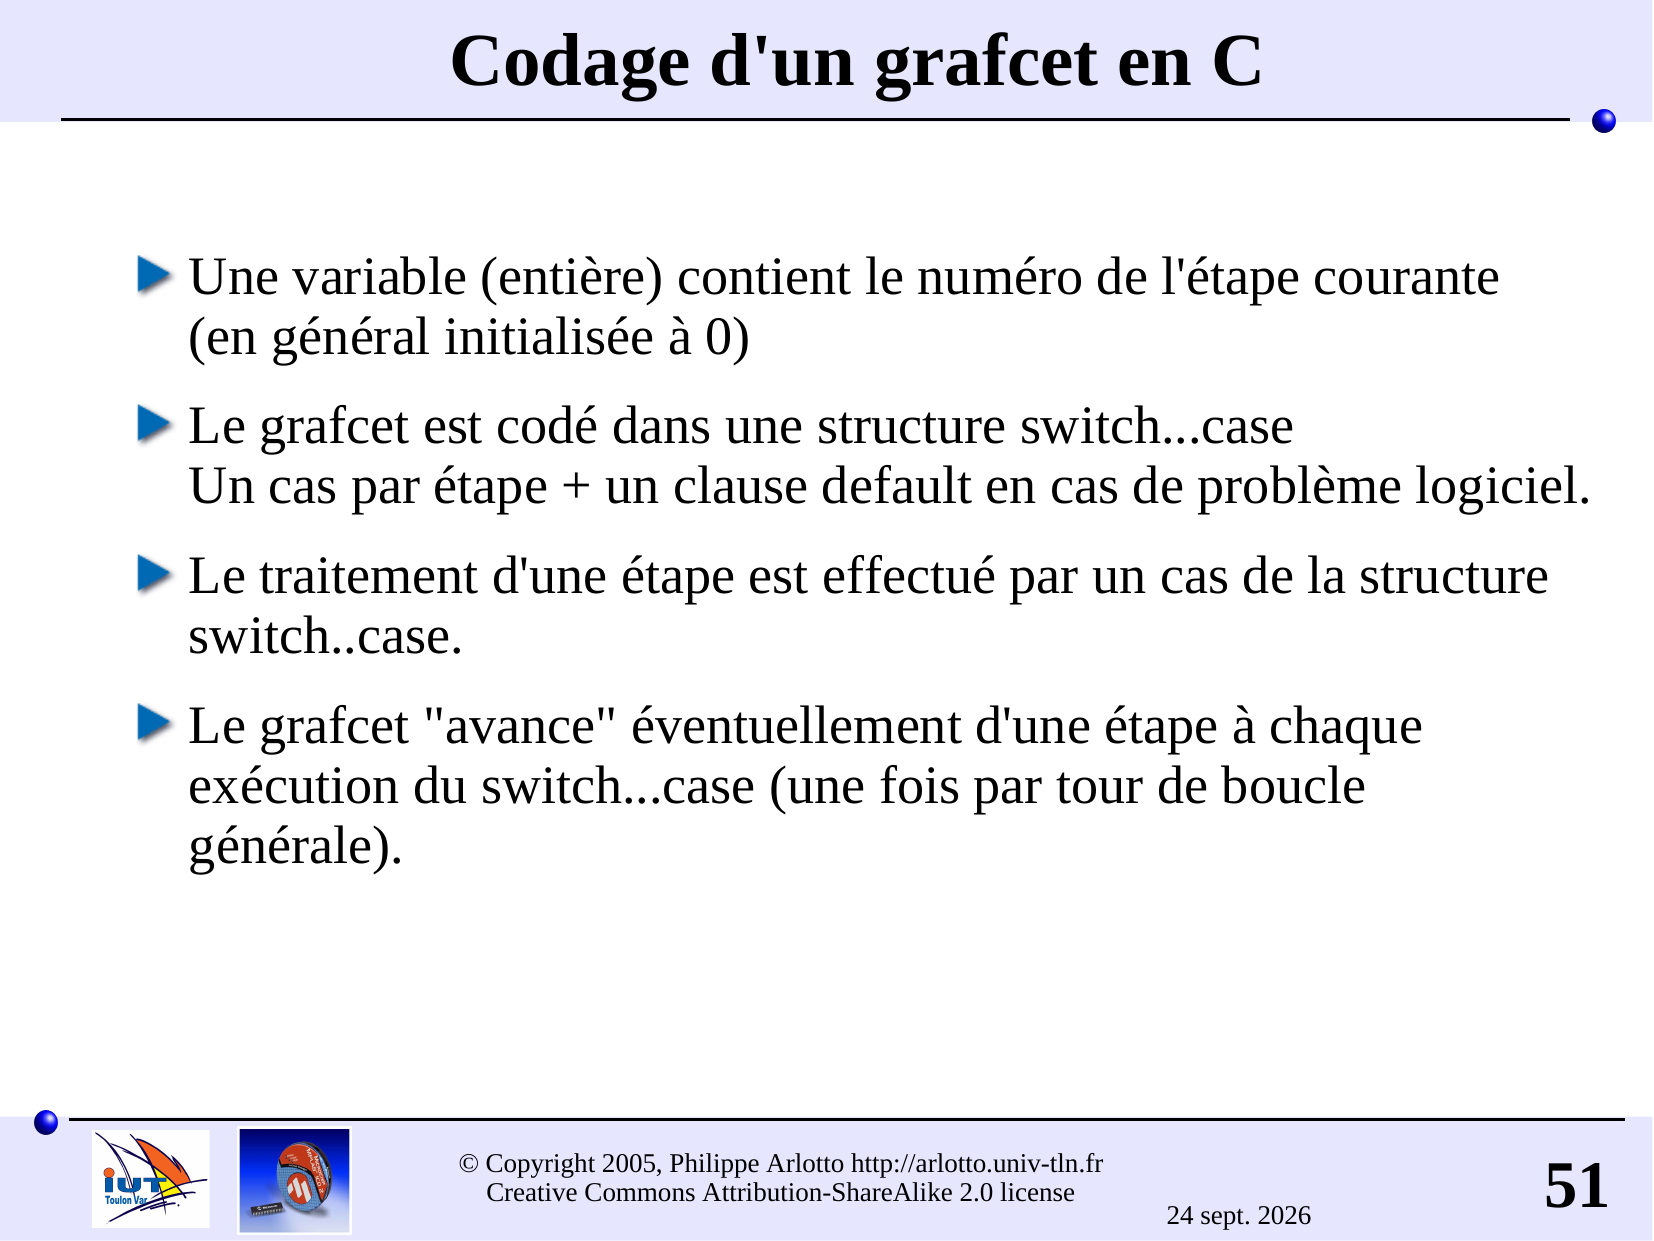

# Codage d'un grafcet en C
Une variable (entière) contient le numéro de l'étape courante
(en général initialisée à 0)
Le grafcet est codé dans une structure switch...case
Un cas par étape + un clause default en cas de problème logiciel.
Le traitement d'une étape est effectué par un cas de la structure switch..case.
Le grafcet "avance" éventuellement d'une étape à chaque
exécution du switch...case (une fois par tour de boucle générale).